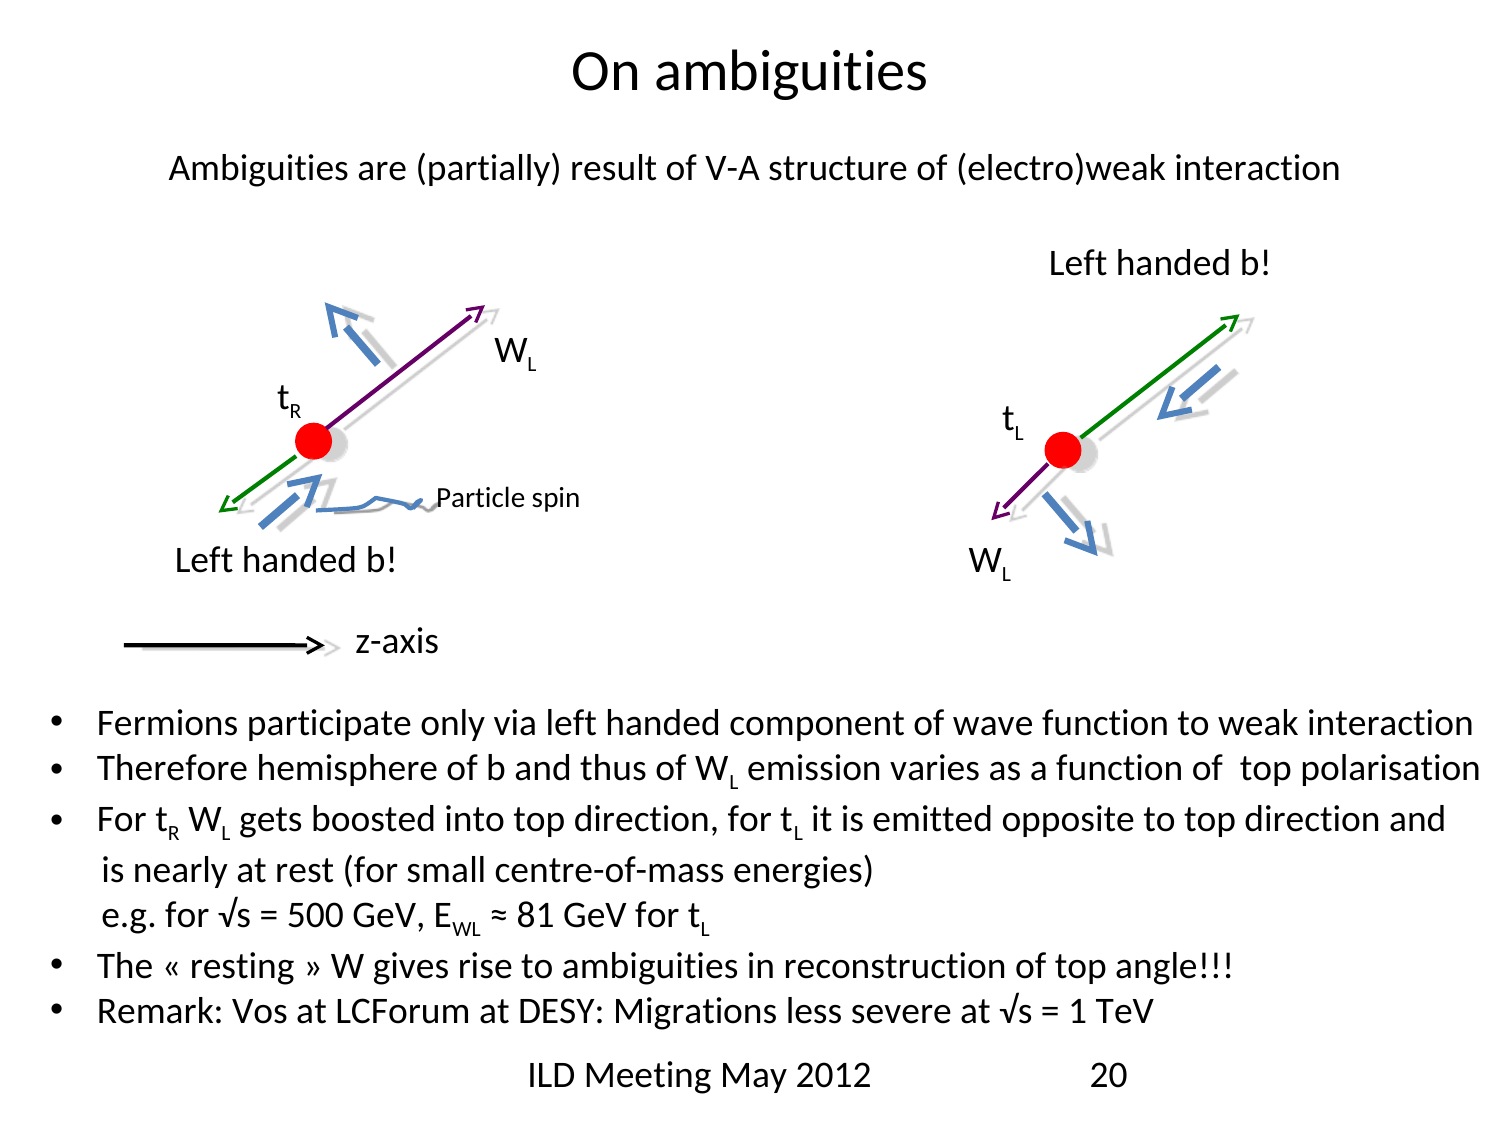

# On ambiguities
Ambiguities are (partially) result of V-A structure of (electro)weak interaction
Left handed b!
WL
tR
tL
Particle spin
Left handed b!
WL
z-axis
Fermions participate only via left handed component of wave function to weak interaction
Therefore hemisphere of b and thus of WL emission varies as a function of top polarisation
For tR WL gets boosted into top direction, for tL it is emitted opposite to top direction and
 is nearly at rest (for small centre-of-mass energies)
 e.g. for √s = 500 GeV, EWL ≈ 81 GeV for tL
The « resting » W gives rise to ambiguities in reconstruction of top angle!!!
Remark: Vos at LCForum at DESY: Migrations less severe at √s = 1 TeV
20
ILD Meeting May 2012